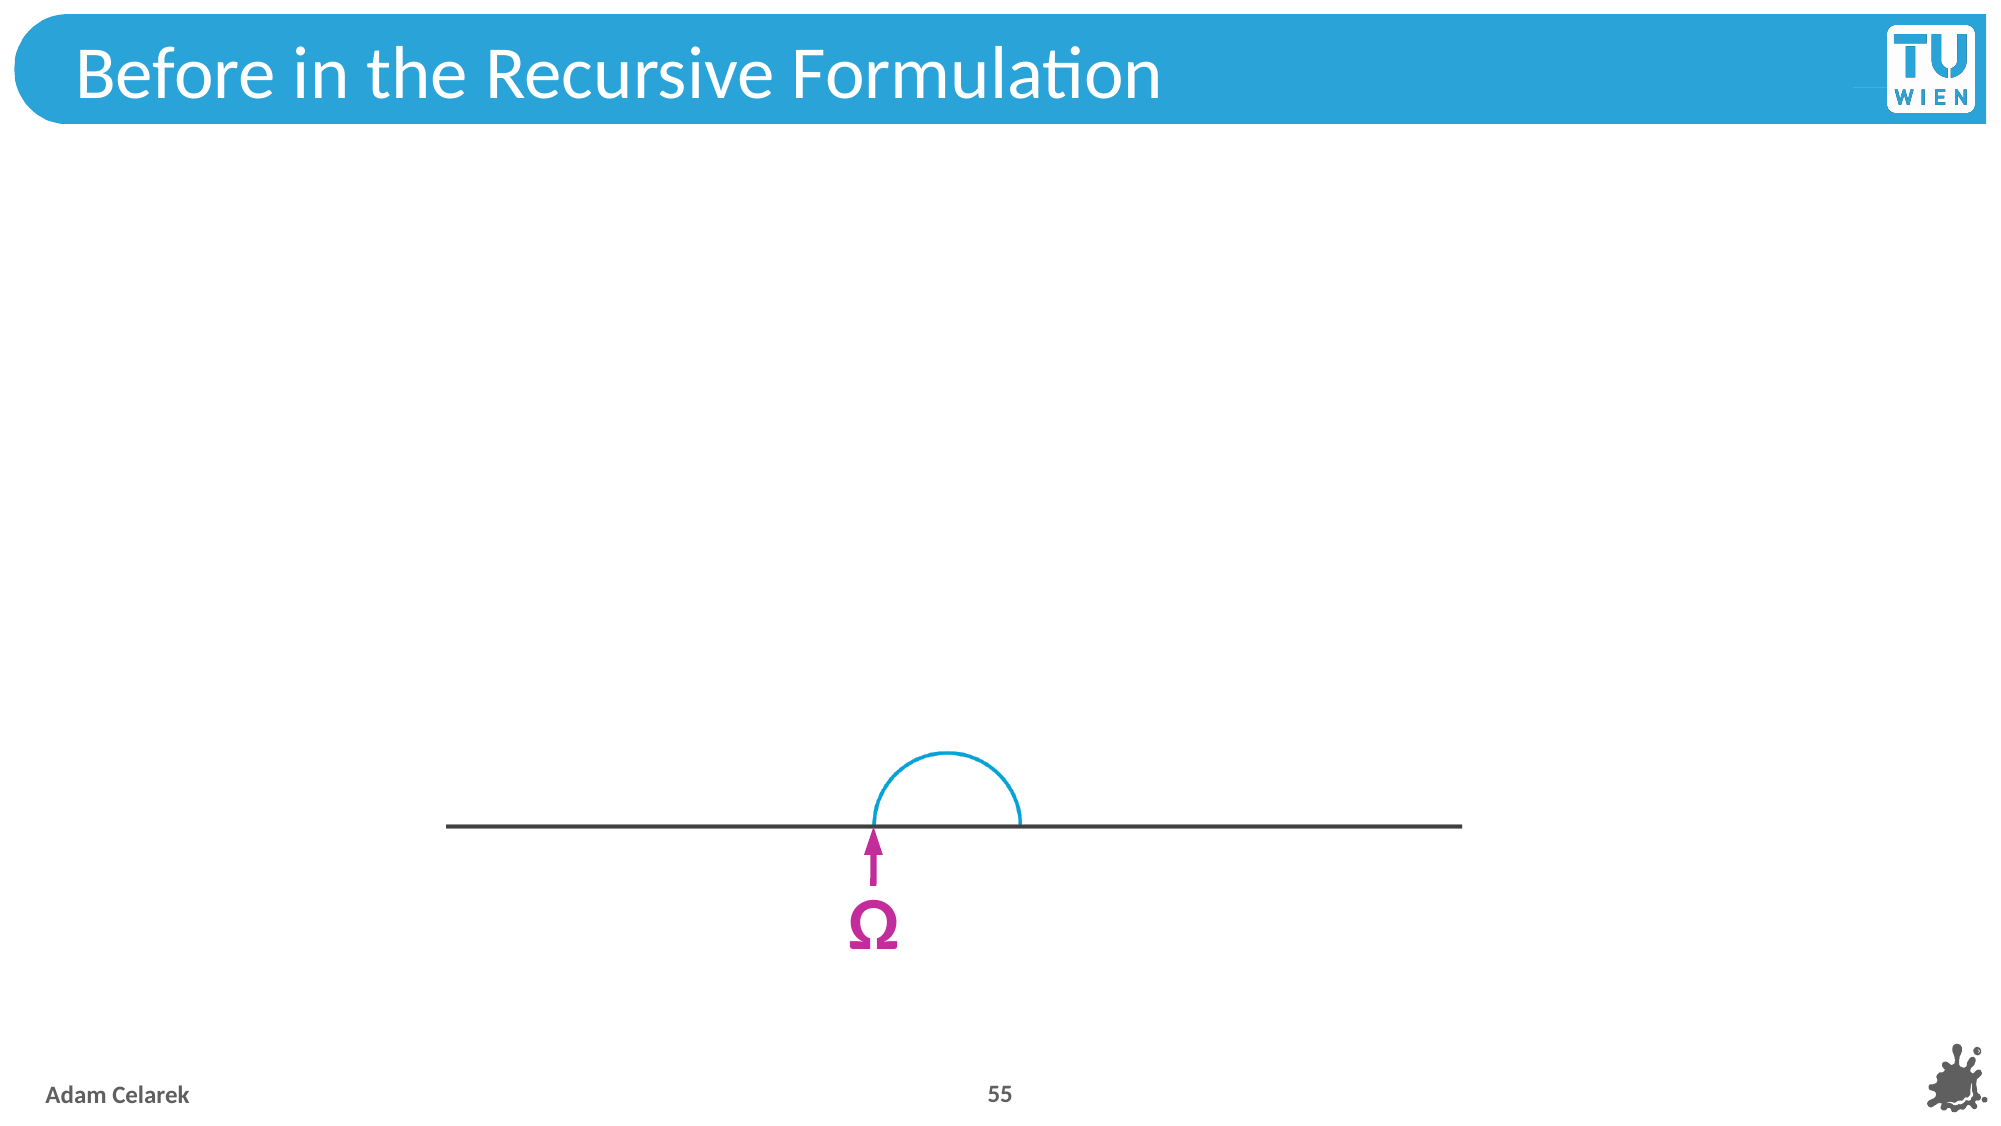

# Before in the Recursive Formulation
Ω
Adam Celarek